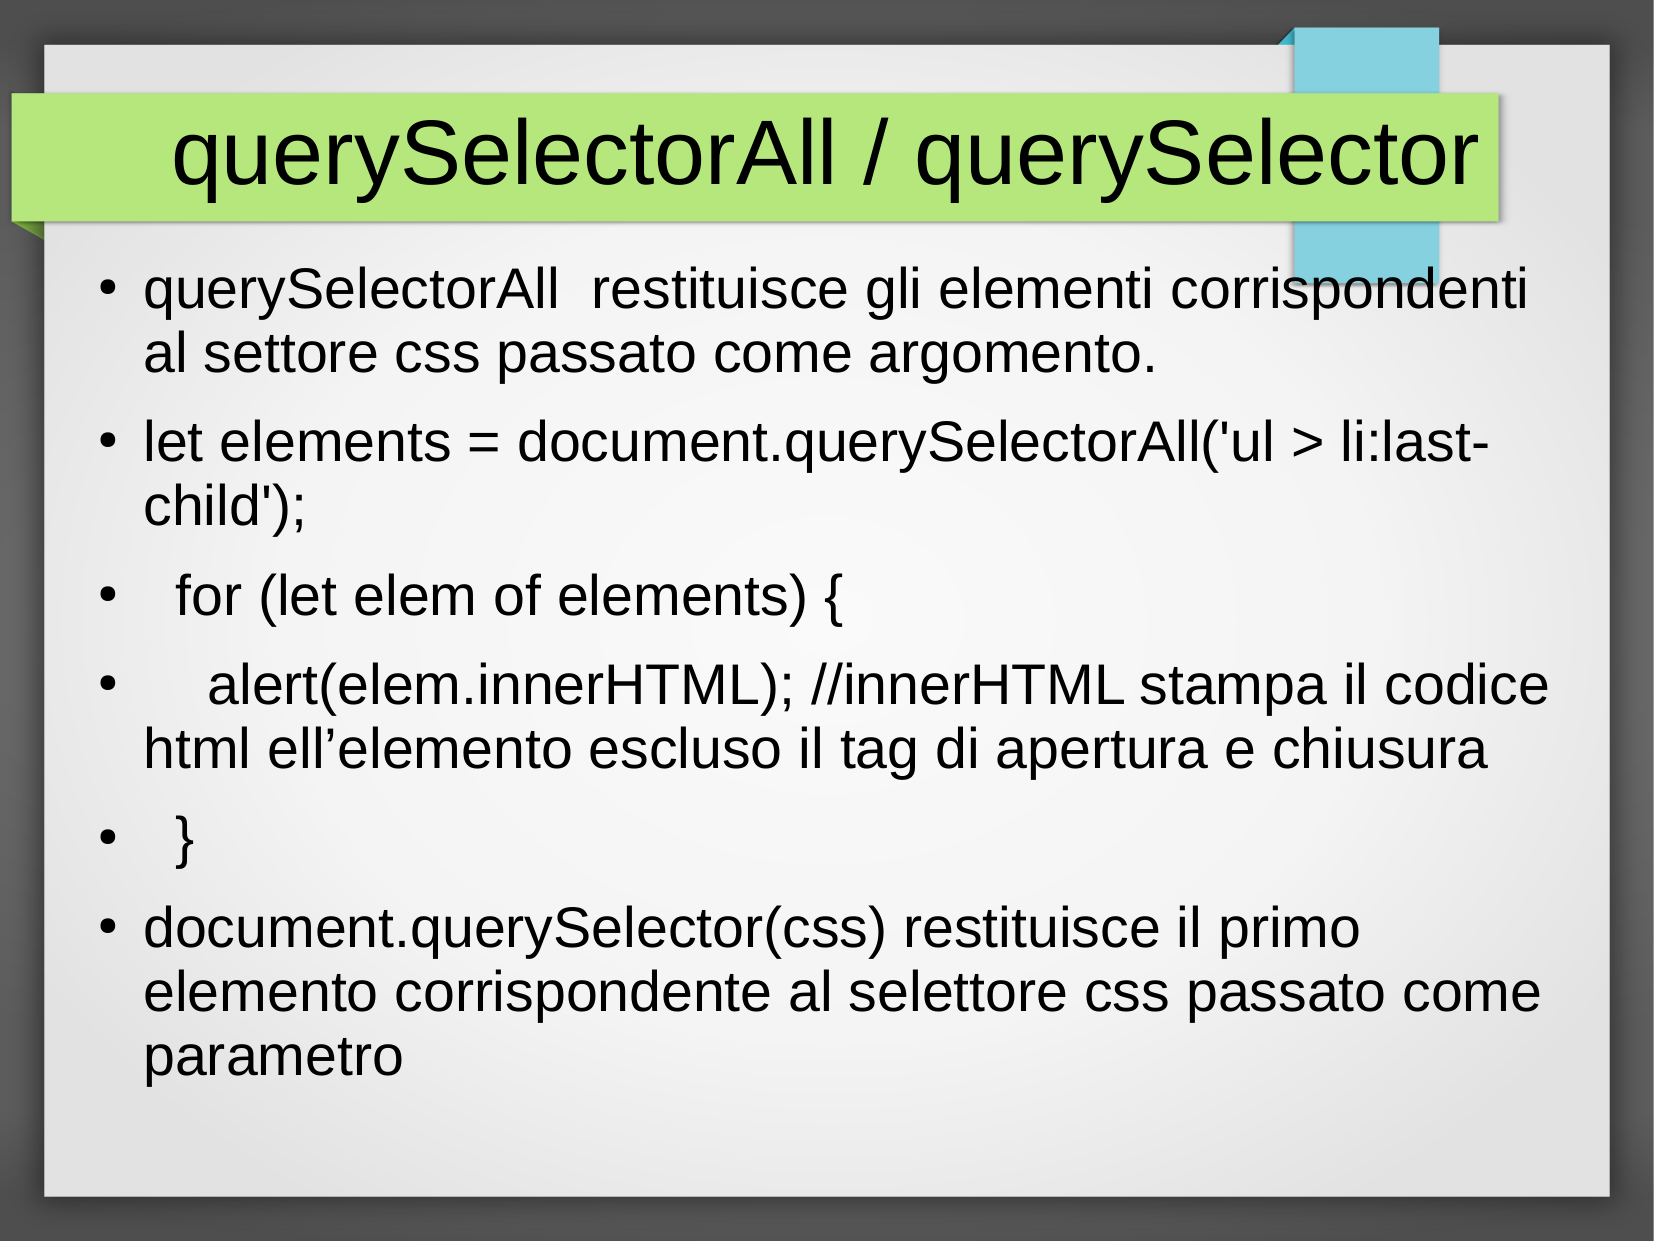

# querySelectorAll / querySelector
querySelectorAll restituisce gli elementi corrispondenti al settore css passato come argomento.
let elements = document.querySelectorAll('ul > li:last-child');
 for (let elem of elements) {
 alert(elem.innerHTML); //innerHTML stampa il codice html ell’elemento escluso il tag di apertura e chiusura
 }
document.querySelector(css) restituisce il primo elemento corrispondente al selettore css passato come parametro